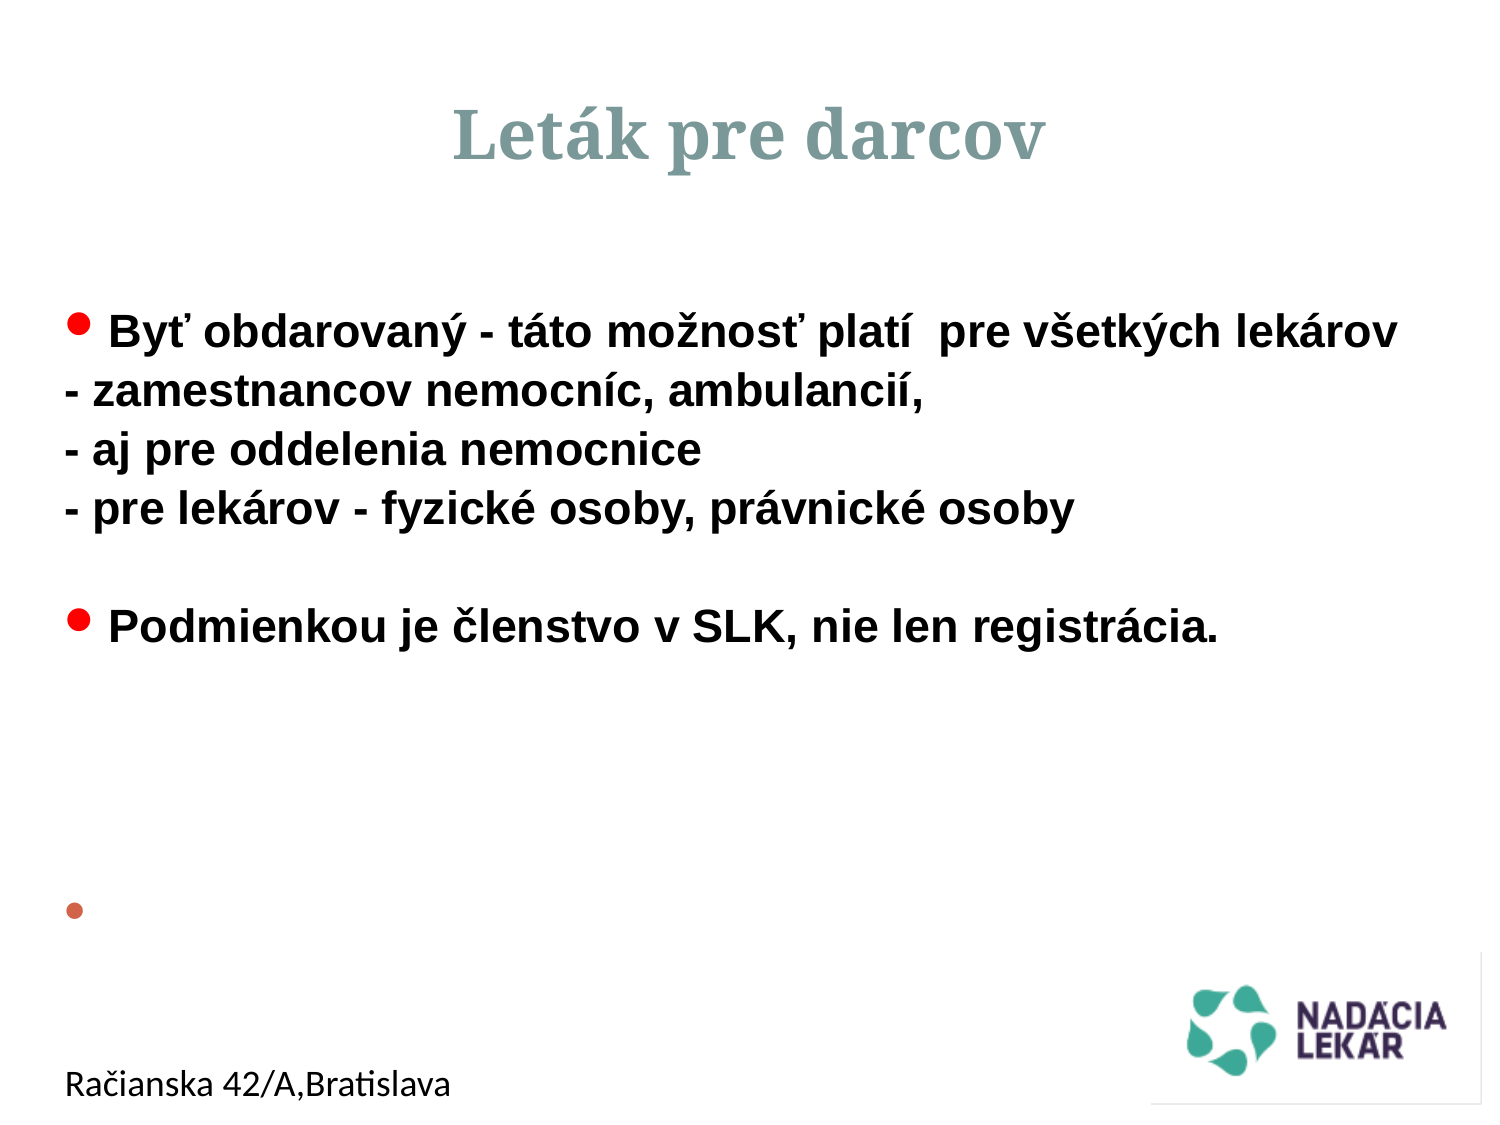

# Leták pre darcov
 Byť obdarovaný - táto možnosť platí pre všetkých lekárov
- zamestnancov nemocníc, ambulancií,
- aj pre oddelenia nemocnice
- pre lekárov - fyzické osoby, právnické osoby
 Podmienkou je členstvo v SLK, nie len registrácia.
Račianska 42/A,Bratislava